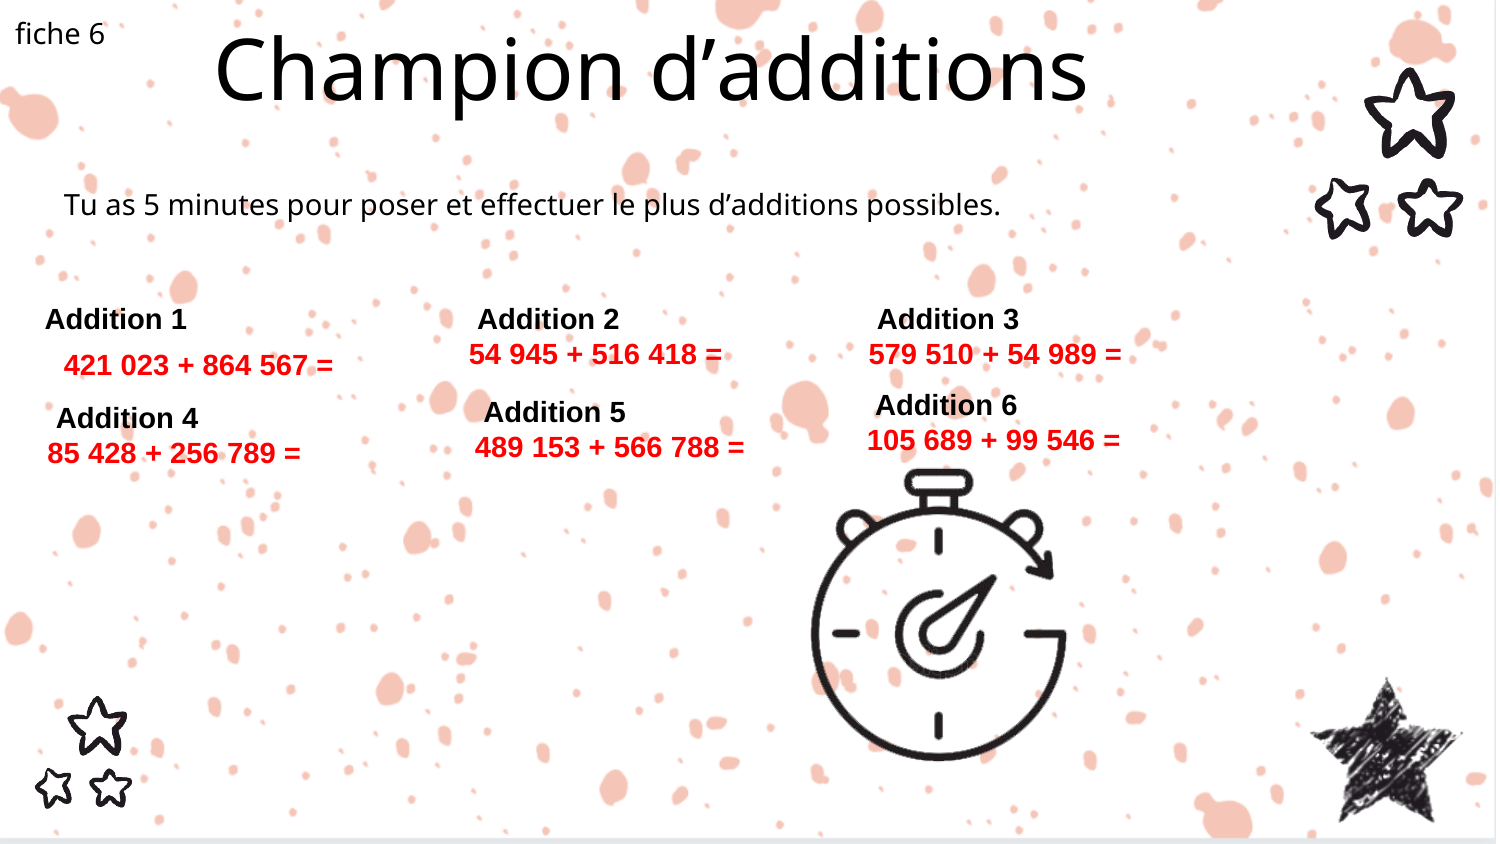

fiche 6
Champion d’additions
Tu as 5 minutes pour poser et effectuer le plus d’additions possibles.
 Addition 1
 Addition 2
54 945 + 516 418 =
 Addition 3
579 510 + 54 989 =
421 023 + 864 567 =
 Addition 6
105 689 + 99 546 =
 Addition 5
489 153 + 566 788 =
 Addition 4
85 428 + 256 789 =